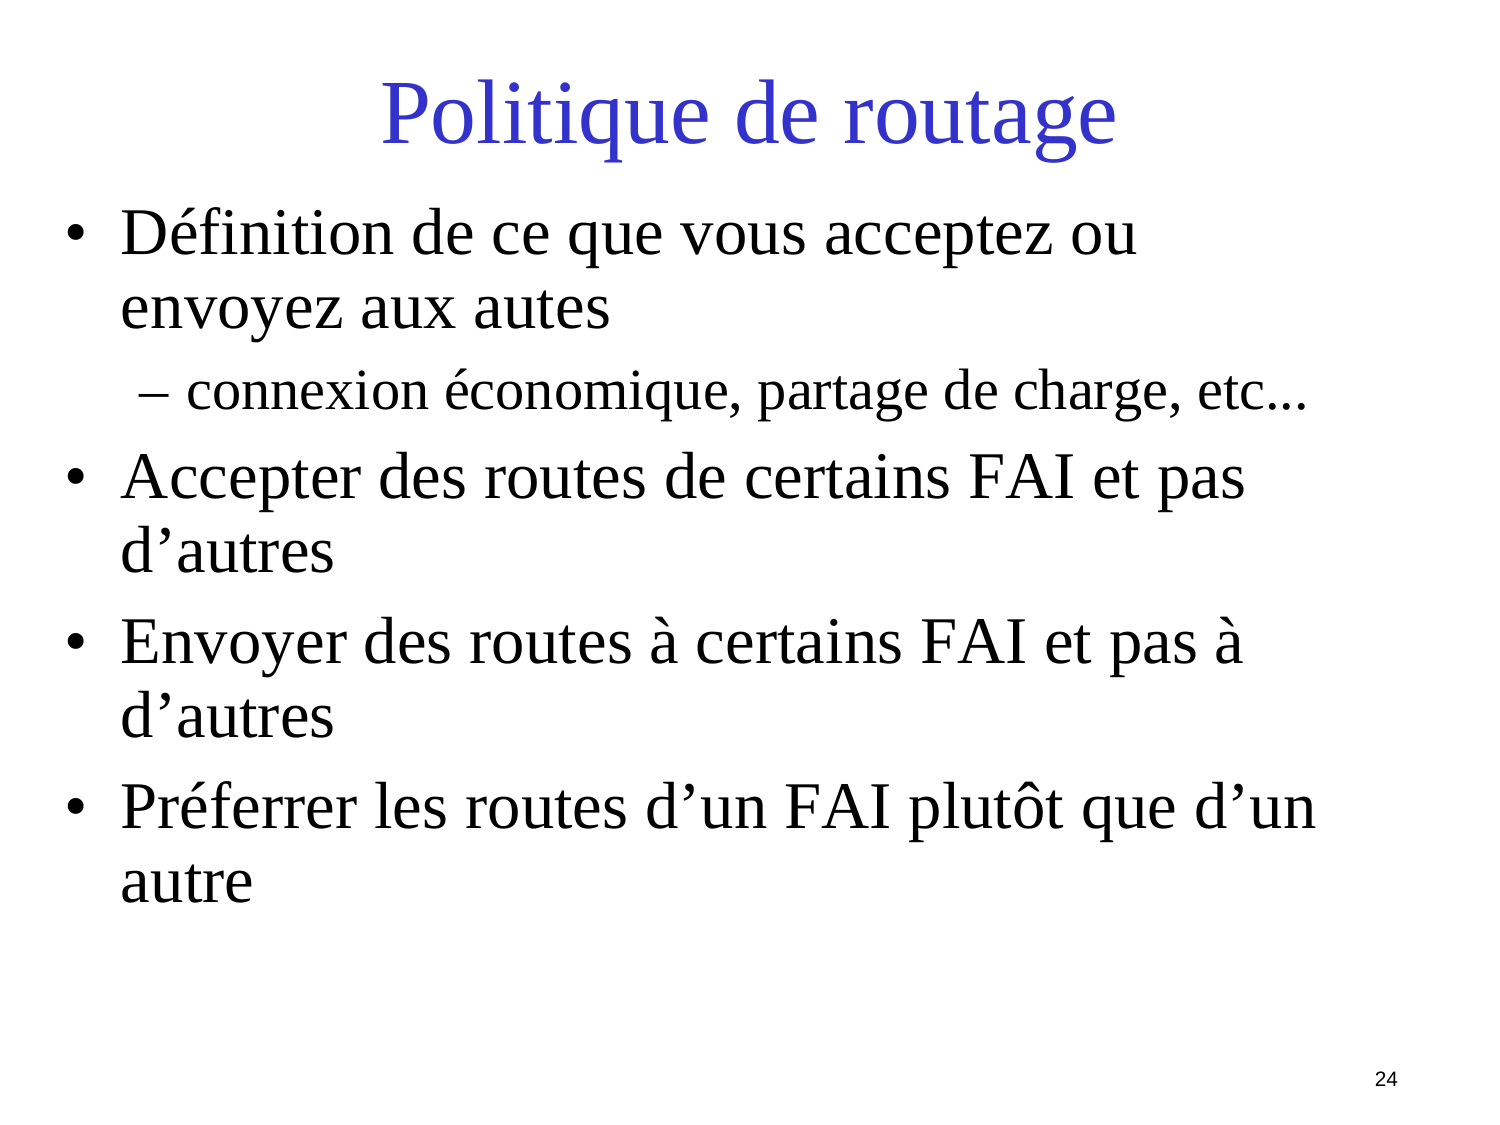

# Politique de routage
Définition de ce que vous acceptez ou envoyez aux autes
connexion économique, partage de charge, etc...
Accepter des routes de certains FAI et pas d’autres
Envoyer des routes à certains FAI et pas à d’autres
Préferrer les routes d’un FAI plutôt que d’un autre